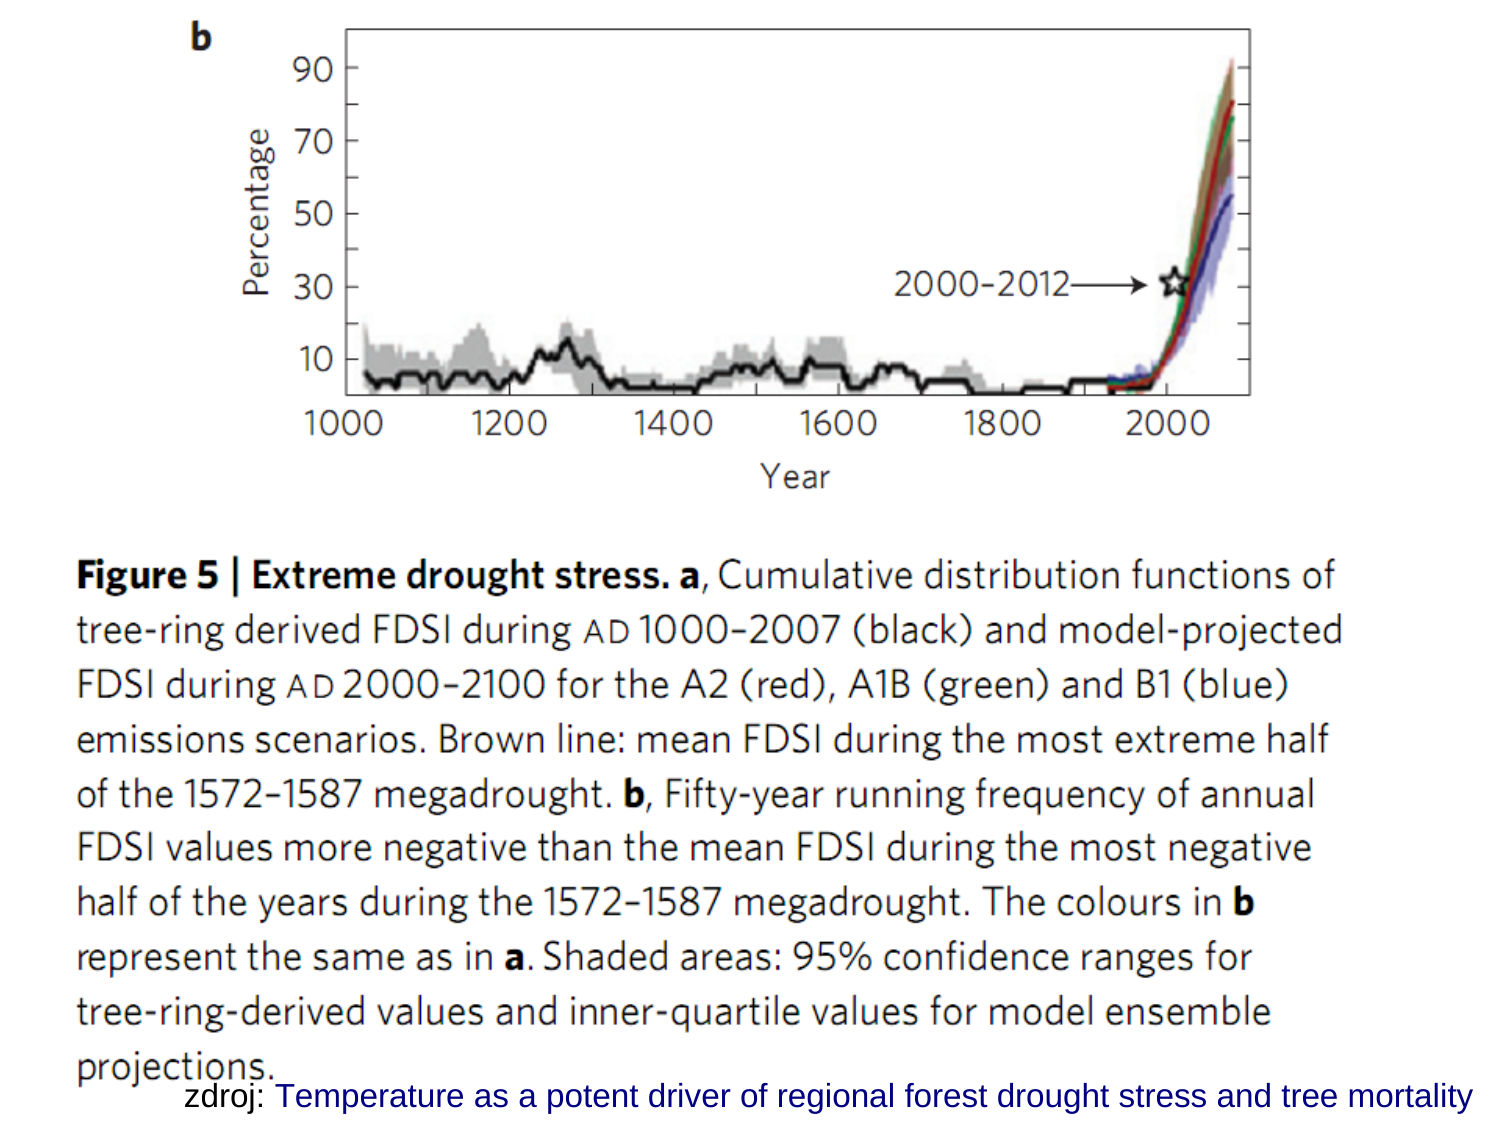

# zdroj: Temperature as a potent driver of regional forest drought stress and tree mortality